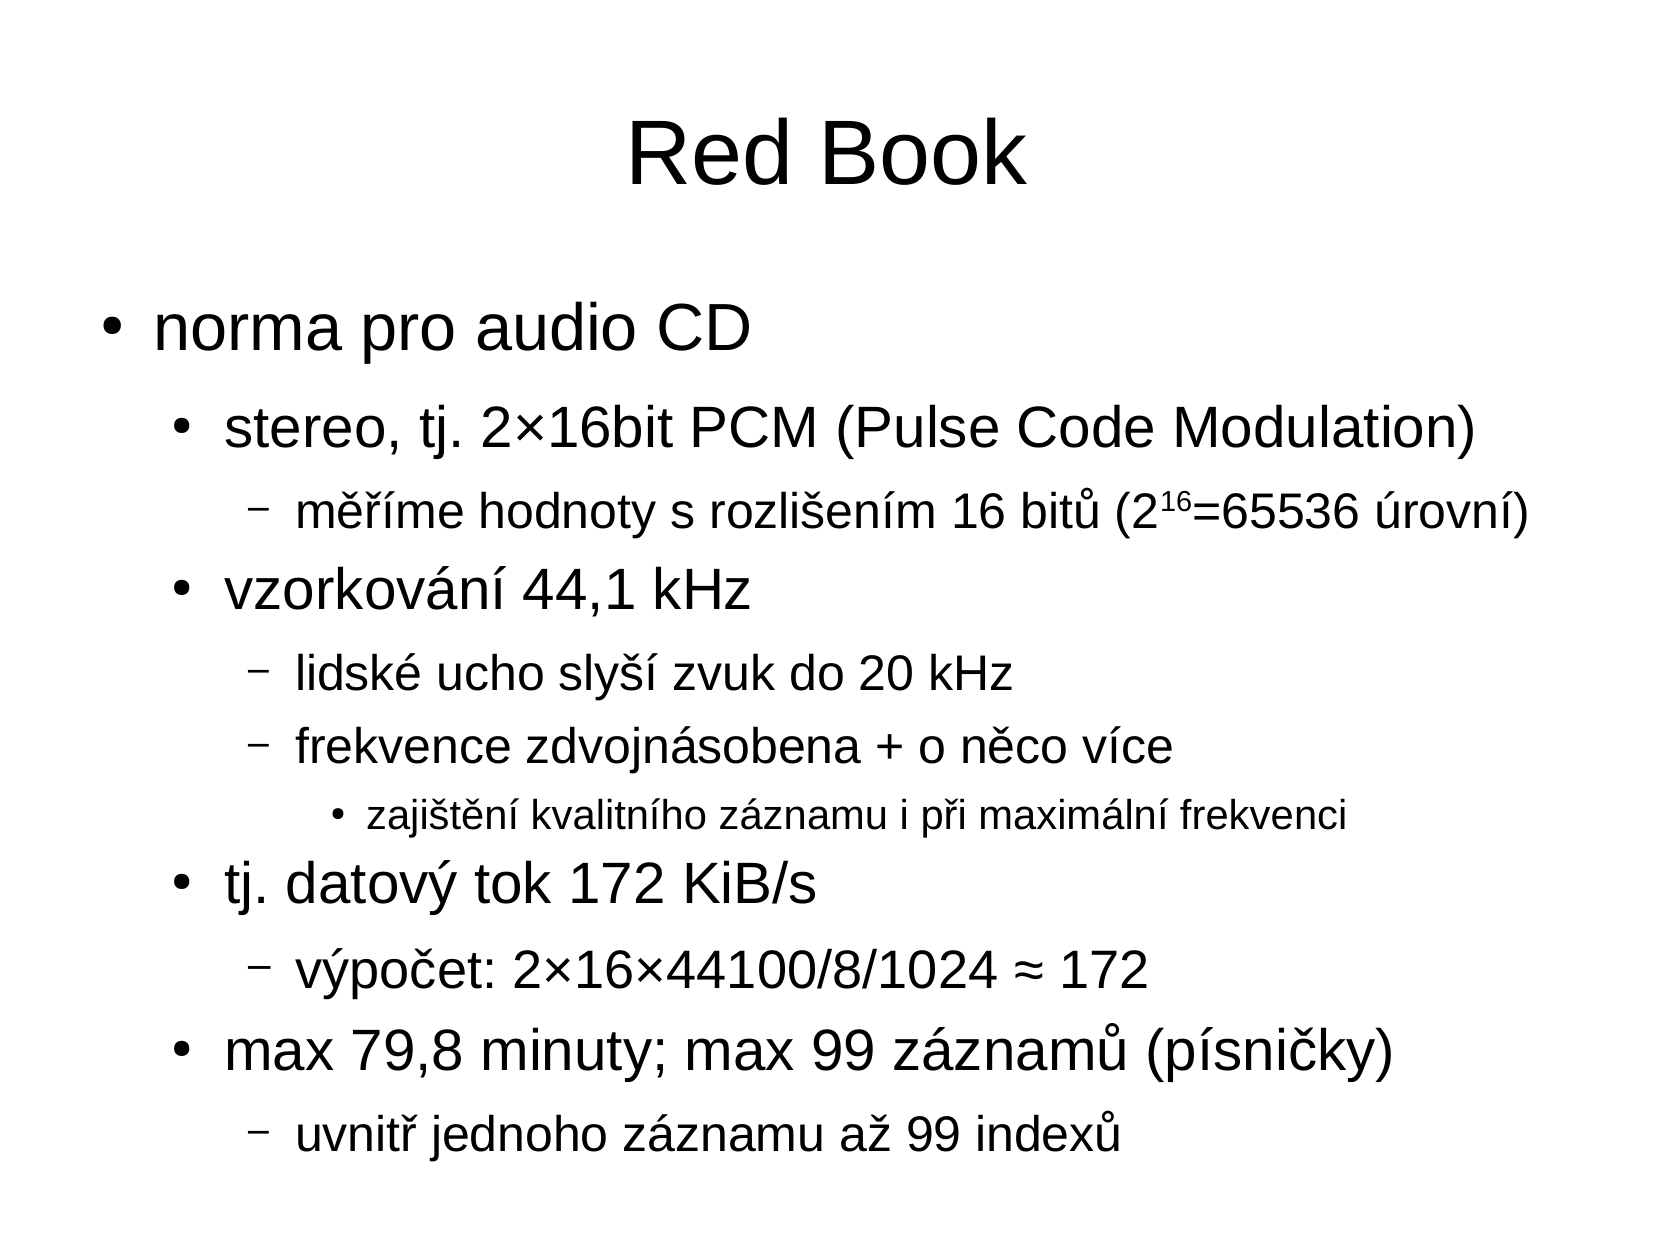

# Red Book
norma pro audio CD
stereo, tj. 2×16bit PCM (Pulse Code Modulation)
měříme hodnoty s rozlišením 16 bitů (216=65536 úrovní)
vzorkování 44,1 kHz
lidské ucho slyší zvuk do 20 kHz
frekvence zdvojnásobena + o něco více
zajištění kvalitního záznamu i při maximální frekvenci
tj. datový tok 172 KiB/s
výpočet: 2×16×44100/8/1024 ≈ 172
max 79,8 minuty; max 99 záznamů (písničky)
uvnitř jednoho záznamu až 99 indexů